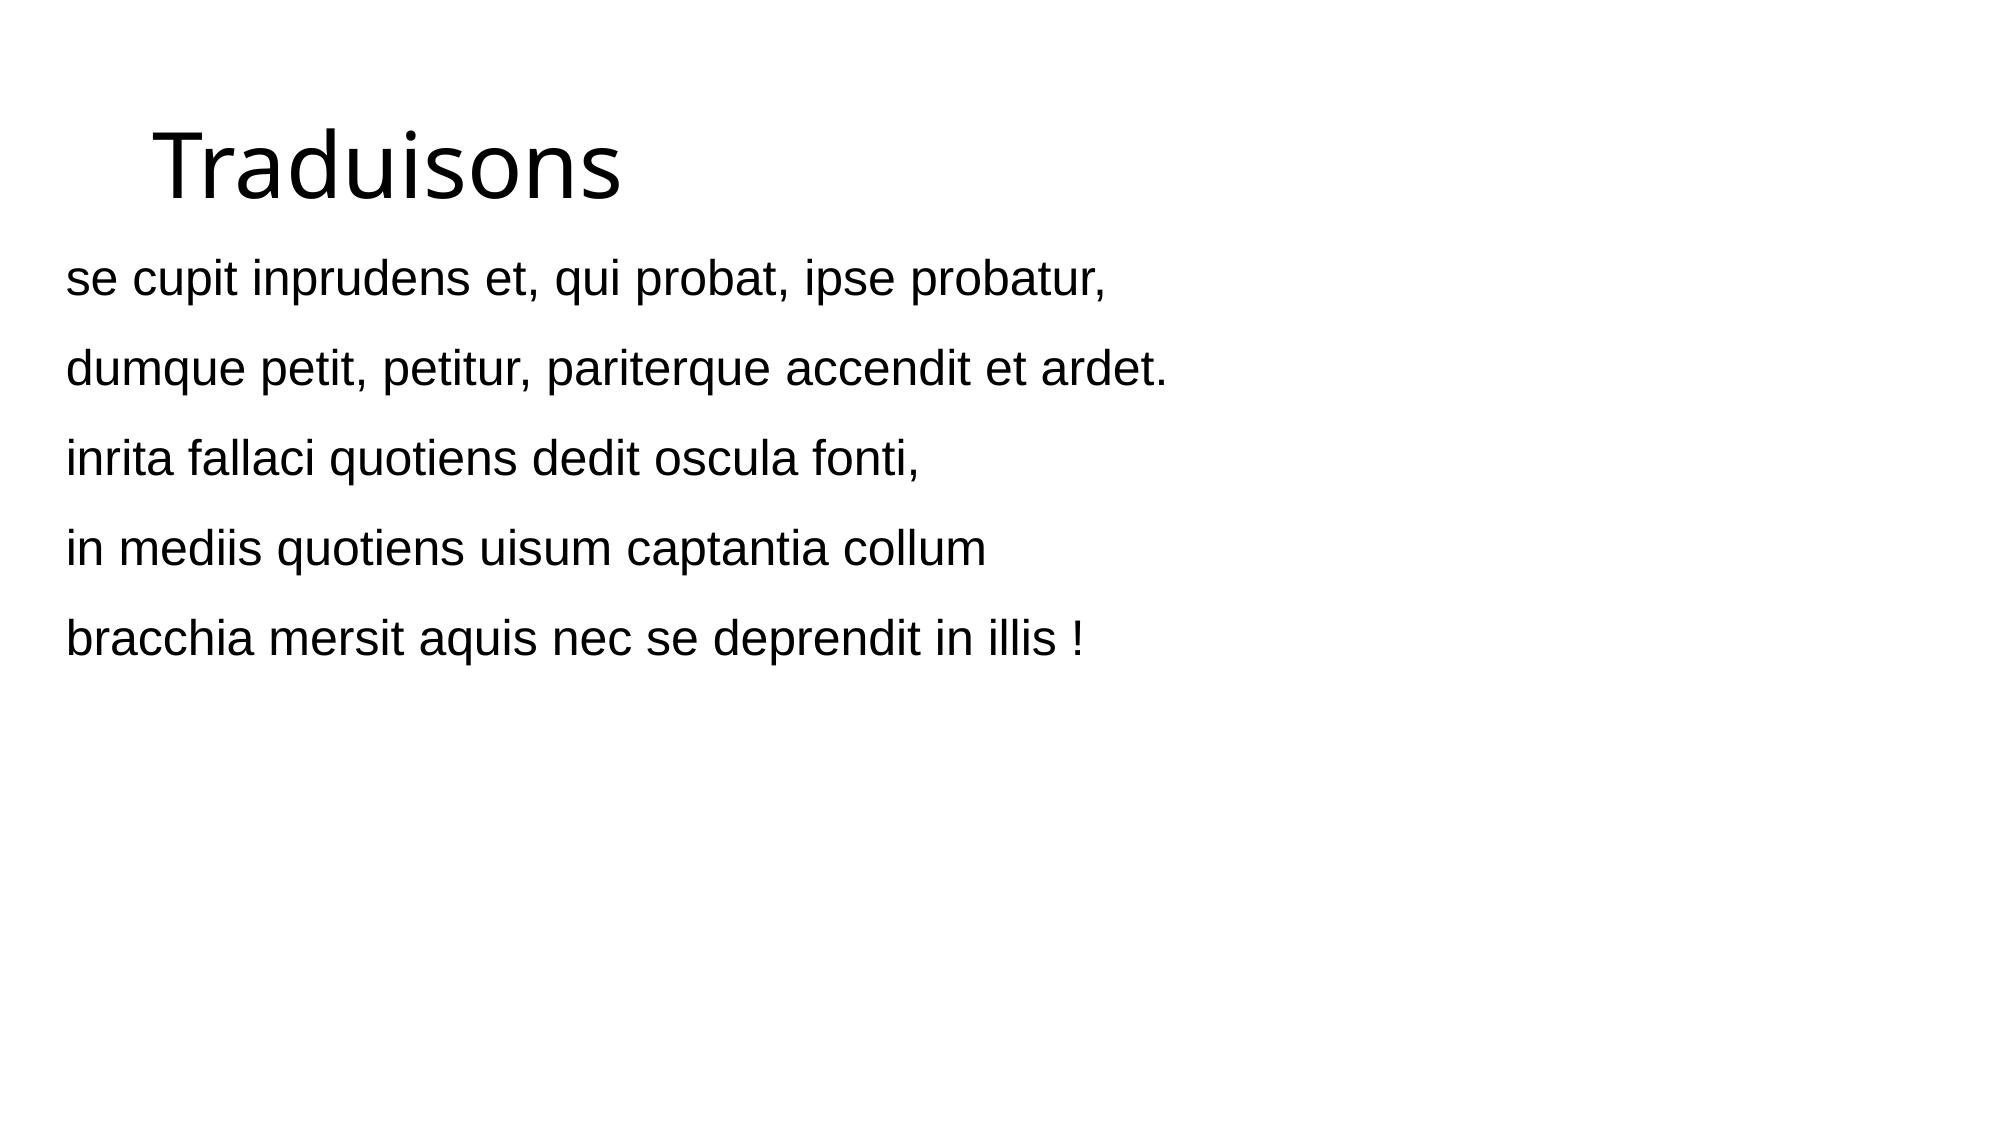

# Traduisons
se cupit inprudens et, qui probat, ipse probatur,
dumque petit, petitur, pariterque accendit et ardet.
inrita fallaci quotiens dedit oscula fonti,
in mediis quotiens uisum captantia collum
bracchia mersit aquis nec se deprendit in illis !